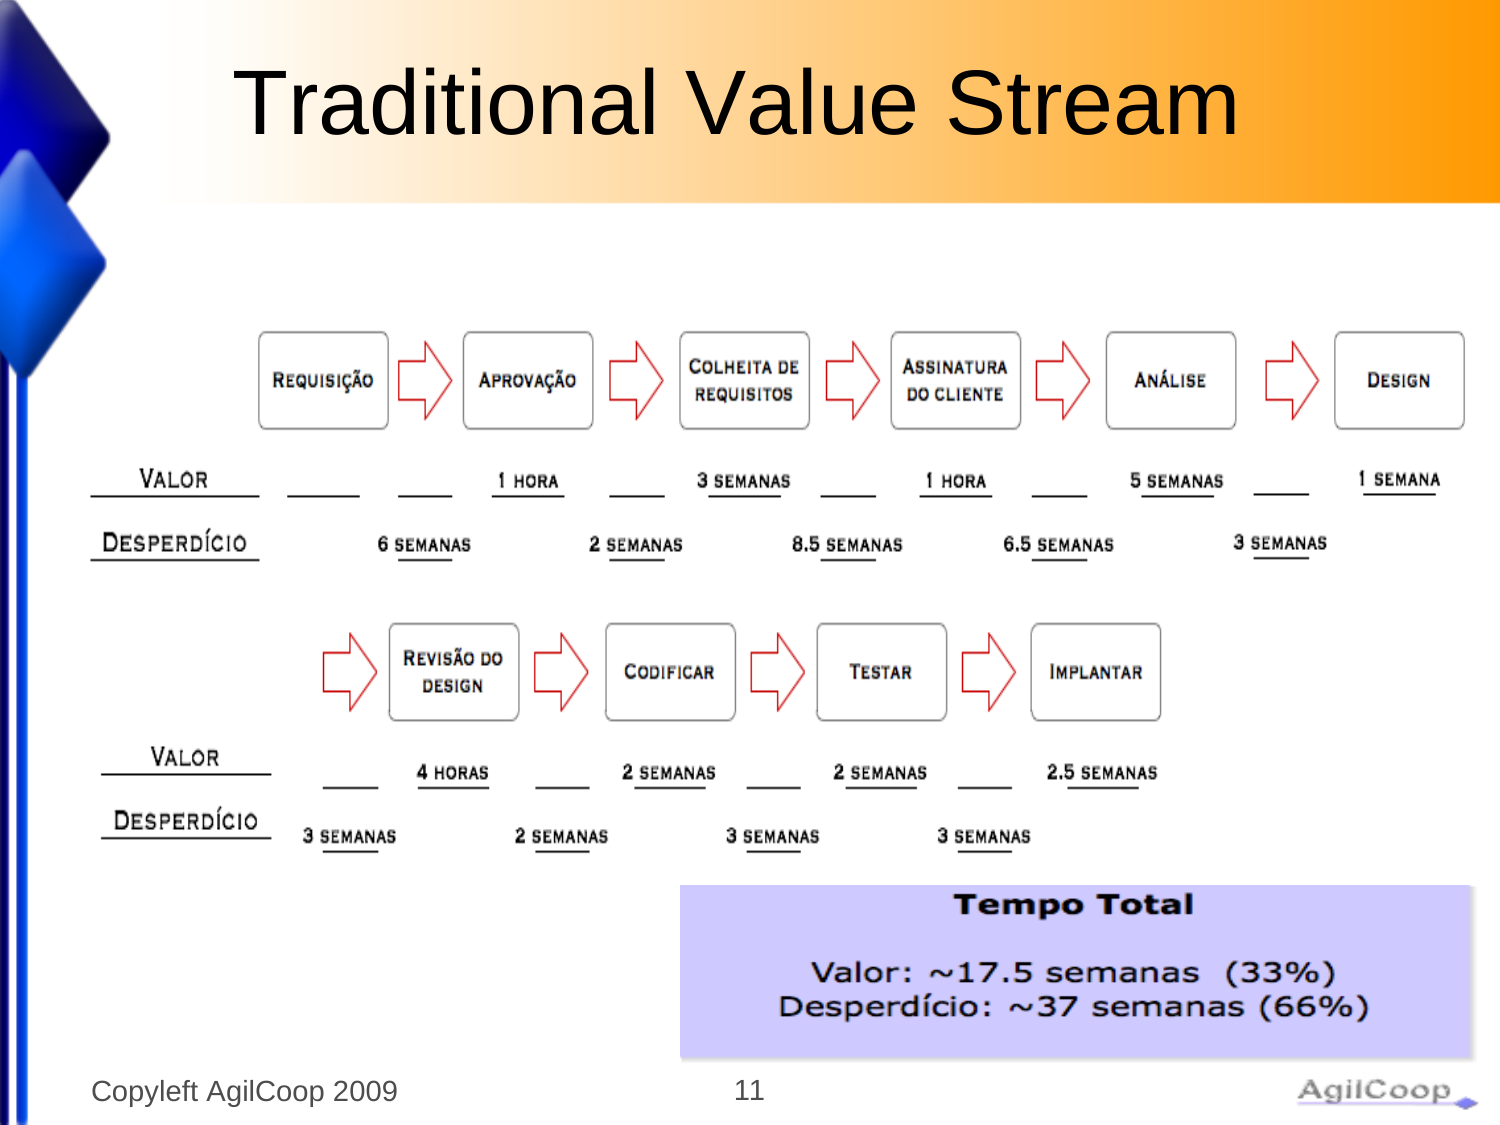

# Traditional Value Stream
Copyleft AgilCoop 2009
11